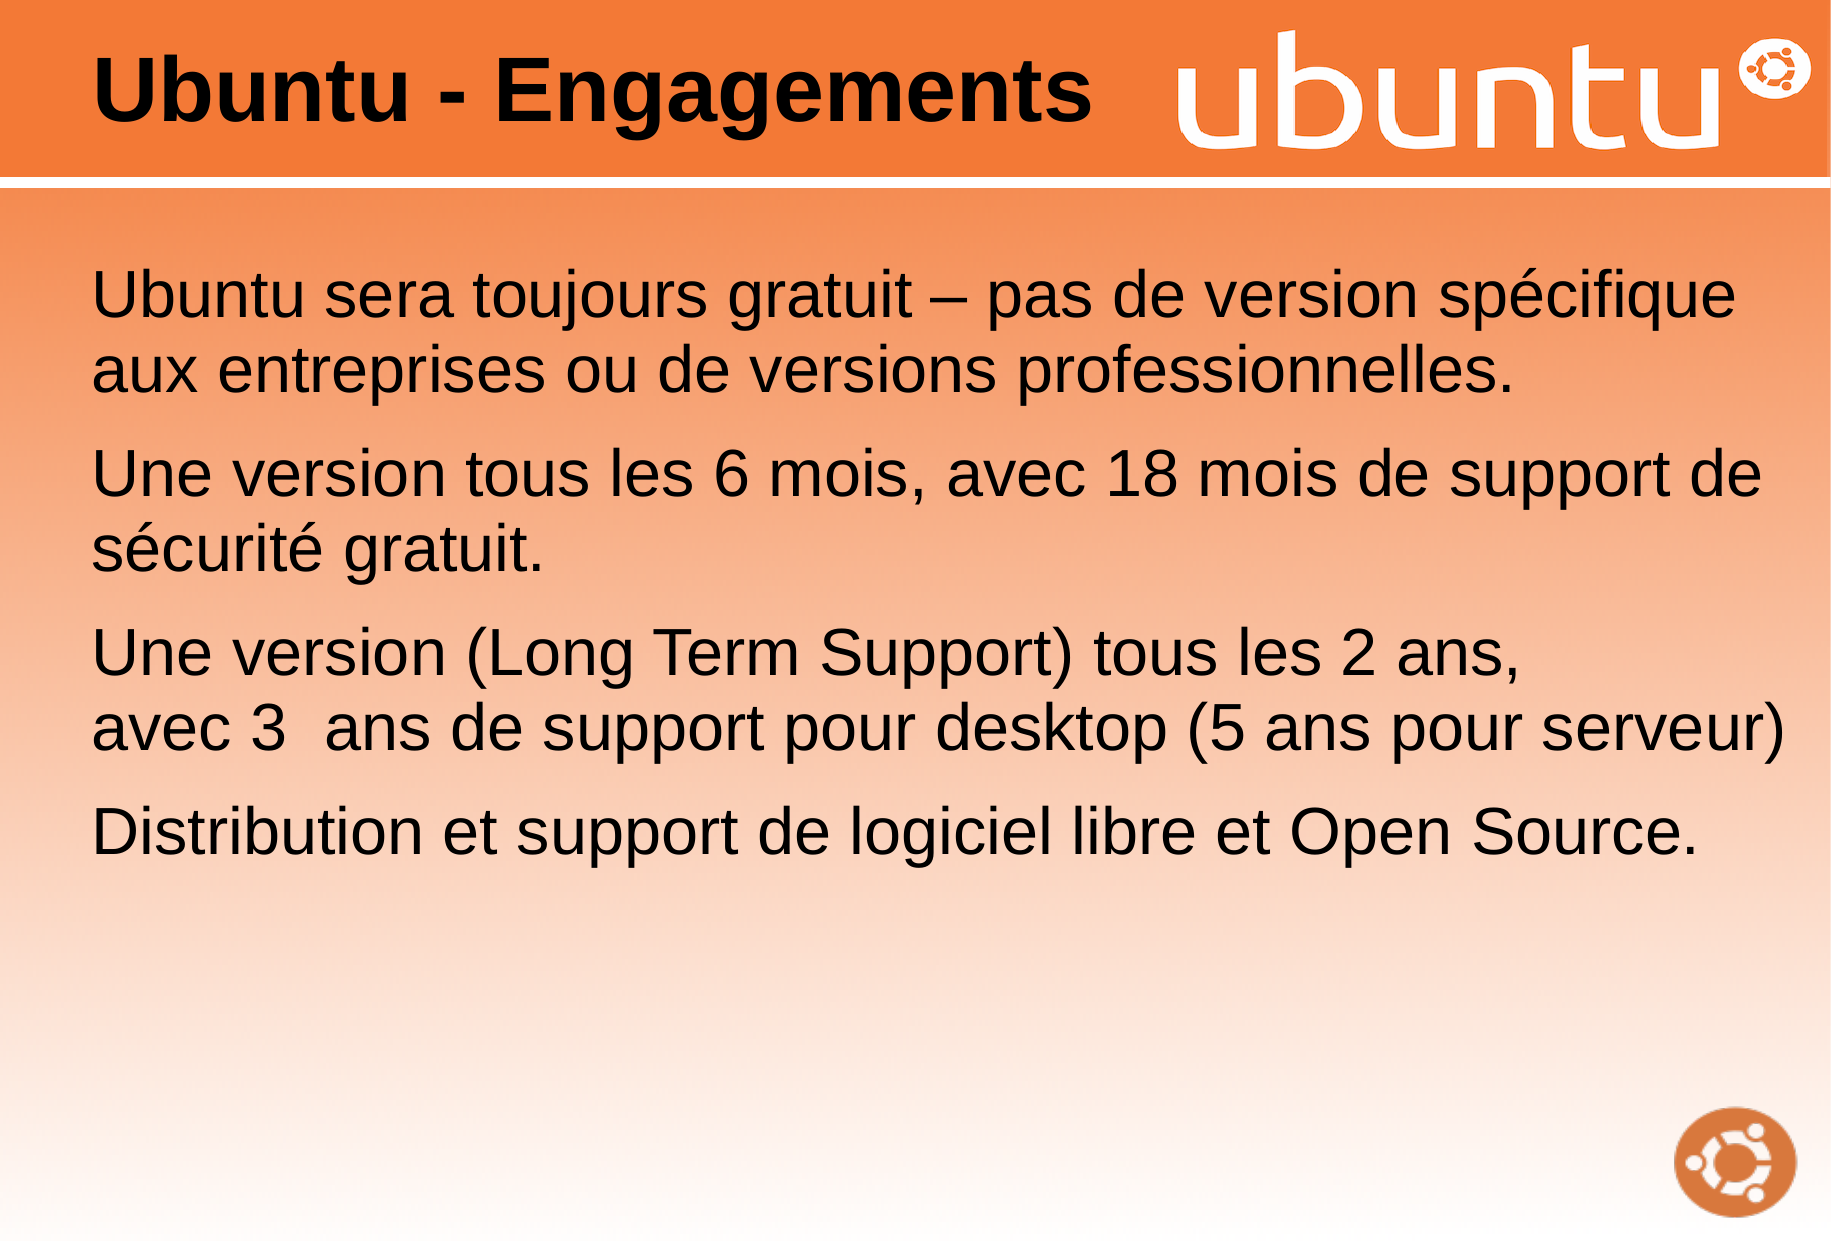

# Ubuntu - Engagements
Ubuntu sera toujours gratuit – pas de version spécifique aux entreprises ou de versions professionnelles.
Une version tous les 6 mois, avec 18 mois de support de sécurité gratuit.
Une version (Long Term Support) tous les 2 ans,
avec 3  ans de support pour desktop (5 ans pour serveur)
Distribution et support de logiciel libre et Open Source.